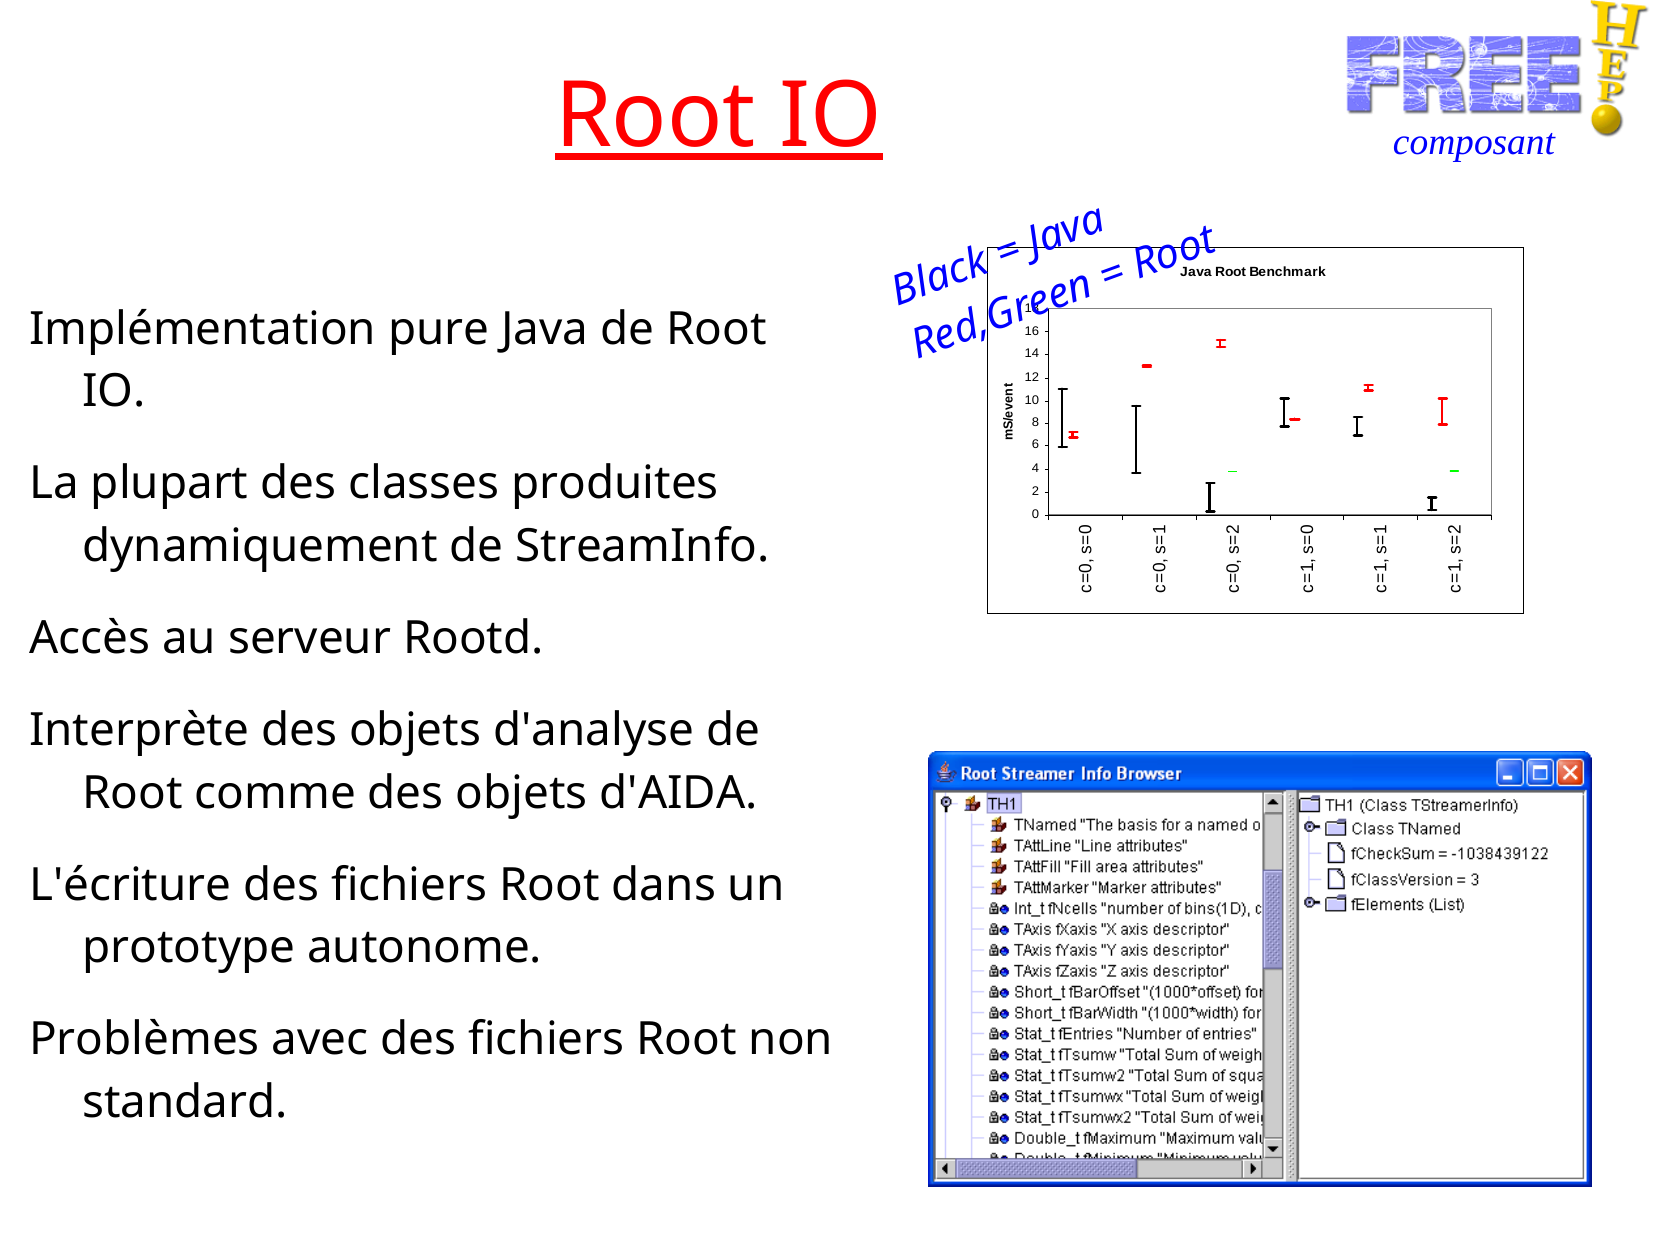

# Root IO
composant
Black = Java
Red,Green = Root
Implémentation pure Java de Root IO.
La plupart des classes produites dynamiquement de StreamInfo.
Accès au serveur Rootd.
Interprète des objets d'analyse de Root comme des objets d'AIDA.
L'écriture des fichiers Root dans un prototype autonome.
Problèmes avec des fichiers Root non standard.